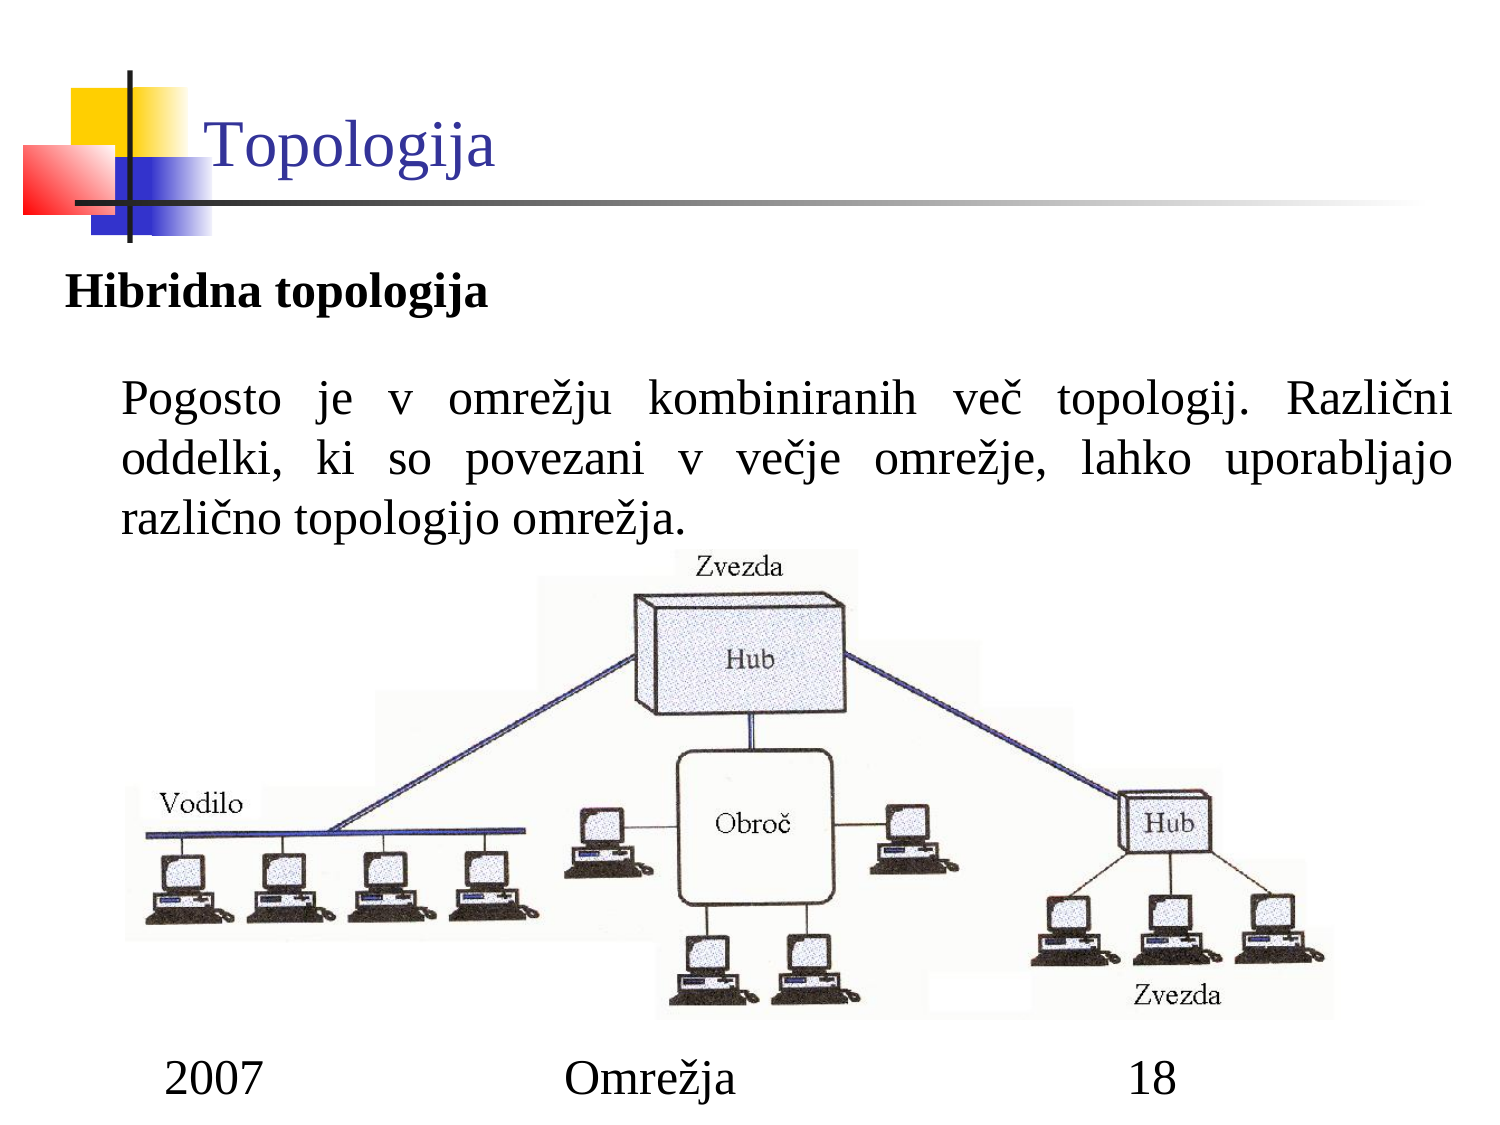

# Topologija
Hibridna topologija
	Pogosto je v omrežju kombiniranih več topologij. Različni oddelki, ki so povezani v večje omrežje, lahko uporabljajo različno topologijo omrežja.
2007
Omrežja
18